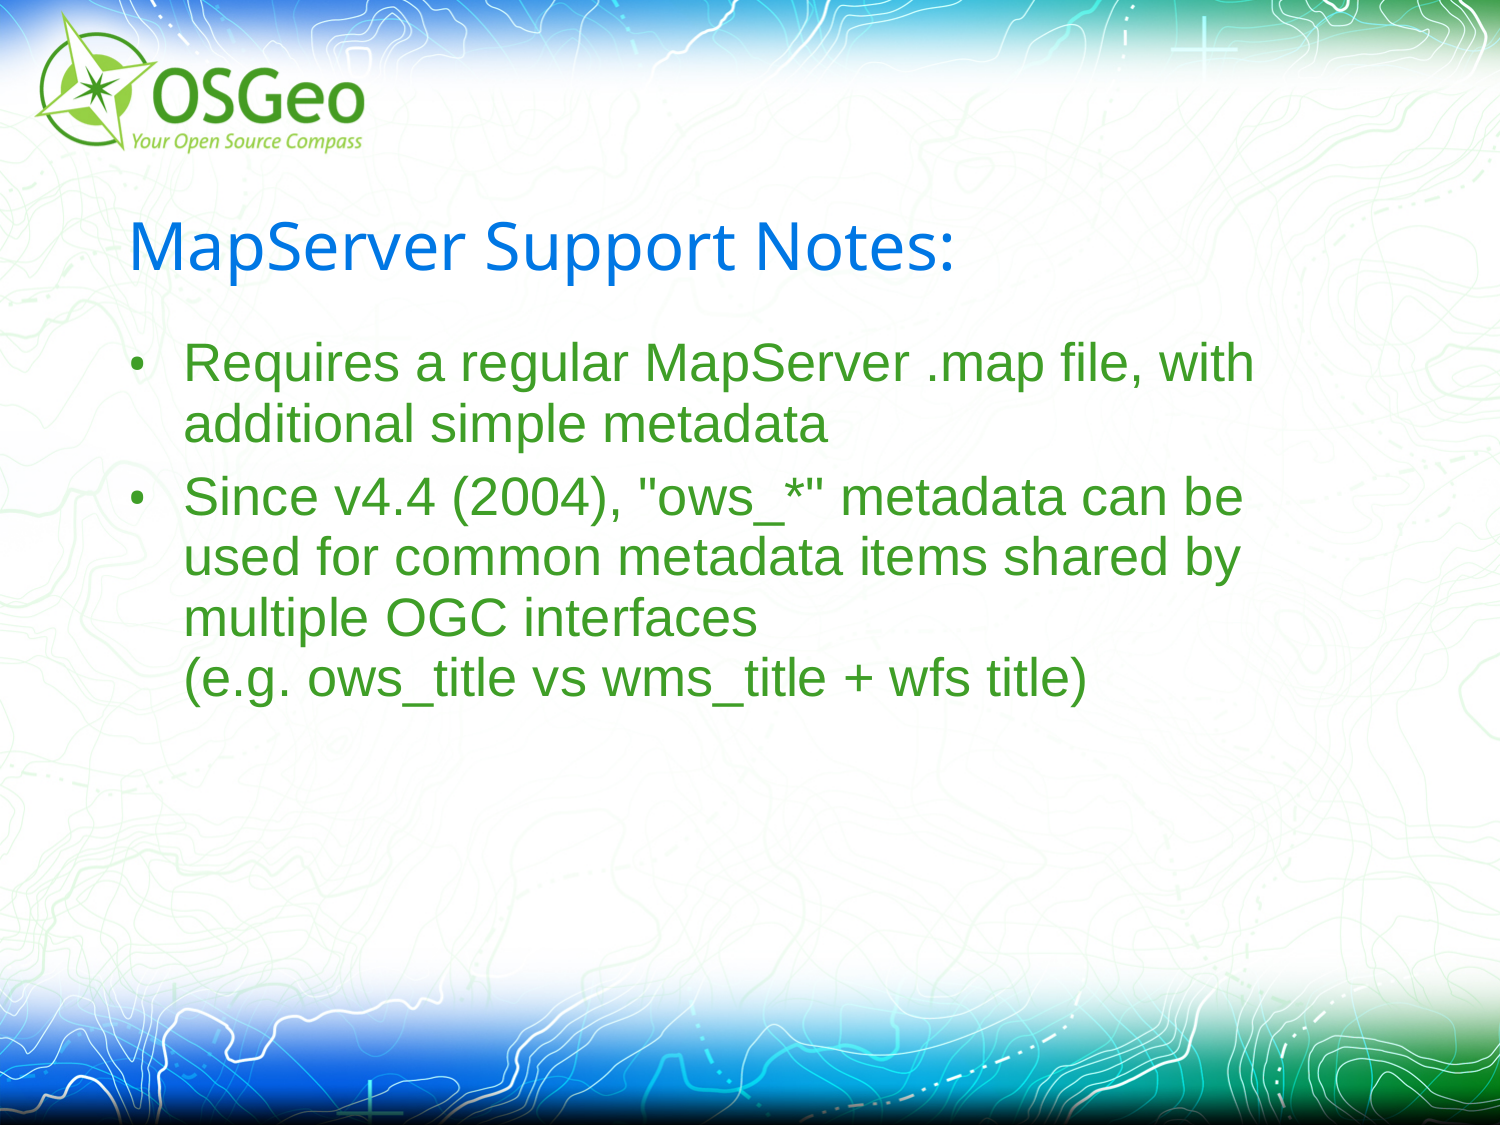

# MapServer Support Notes:
Requires a regular MapServer .map file, with additional simple metadata
Since v4.4 (2004), "ows_*" metadata can be used for common metadata items shared by multiple OGC interfaces
(e.g. ows_title vs wms_title + wfs title)